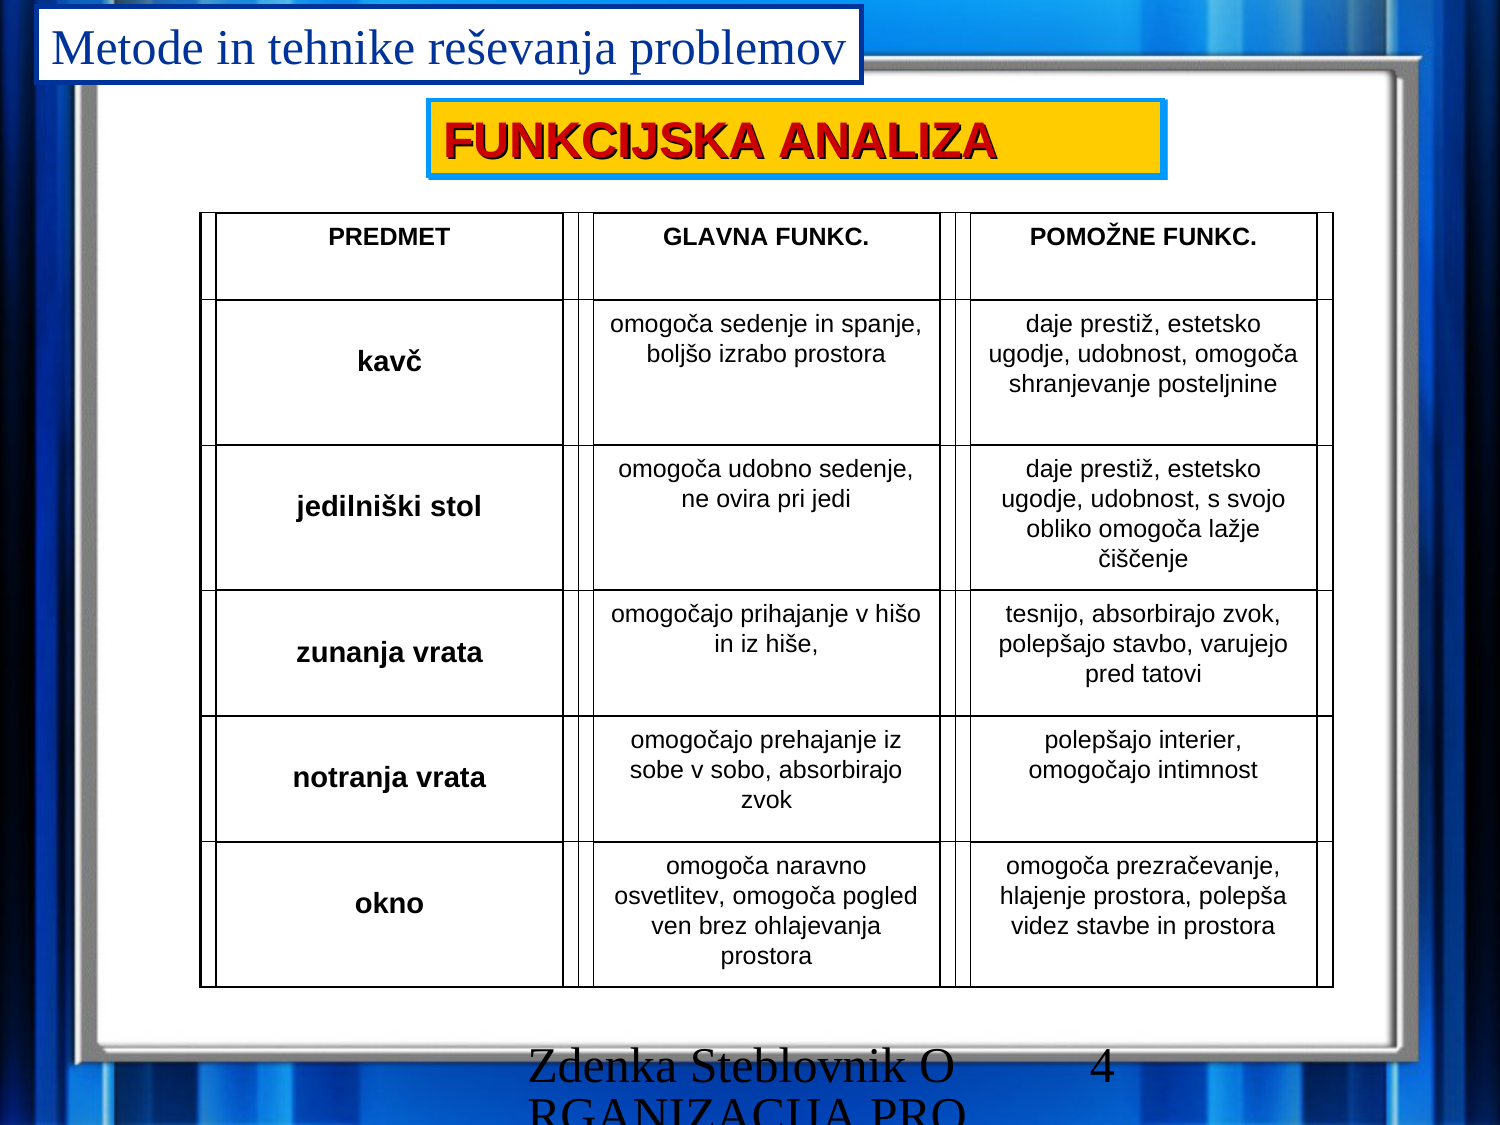

Metode in tehnike reševanja problemov
FUNKCIJSKA ANALIZA
PREDMET
GLAVNA FUNKC.
POMOŽNE FUNKC.
kavč
omogoča sedenje in spanje, boljšo izrabo prostora
daje prestiž, estetsko ugodje, udobnost, omogoča shranjevanje posteljnine
jedilniški stol
omogoča udobno sedenje, ne ovira pri jedi
daje prestiž, estetsko ugodje, udobnost, s svojo obliko omogoča lažje čiščenje
zunanja vrata
omogočajo prihajanje v hišo in iz hiše,
tesnijo, absorbirajo zvok, polepšajo stavbo, varujejo pred tatovi
notranja vrata
omogočajo prehajanje iz sobe v sobo, absorbirajo zvok
polepšajo interier, omogočajo intimnost
okno
omogoča naravno osvetlitev, omogoča pogled ven brez ohlajevanja prostora
omogoča prezračevanje, hlajenje prostora, polepša videz stavbe in prostora
Zdenka Steblovnik ORGANIZACIJA PROIZVODNJE 2
4